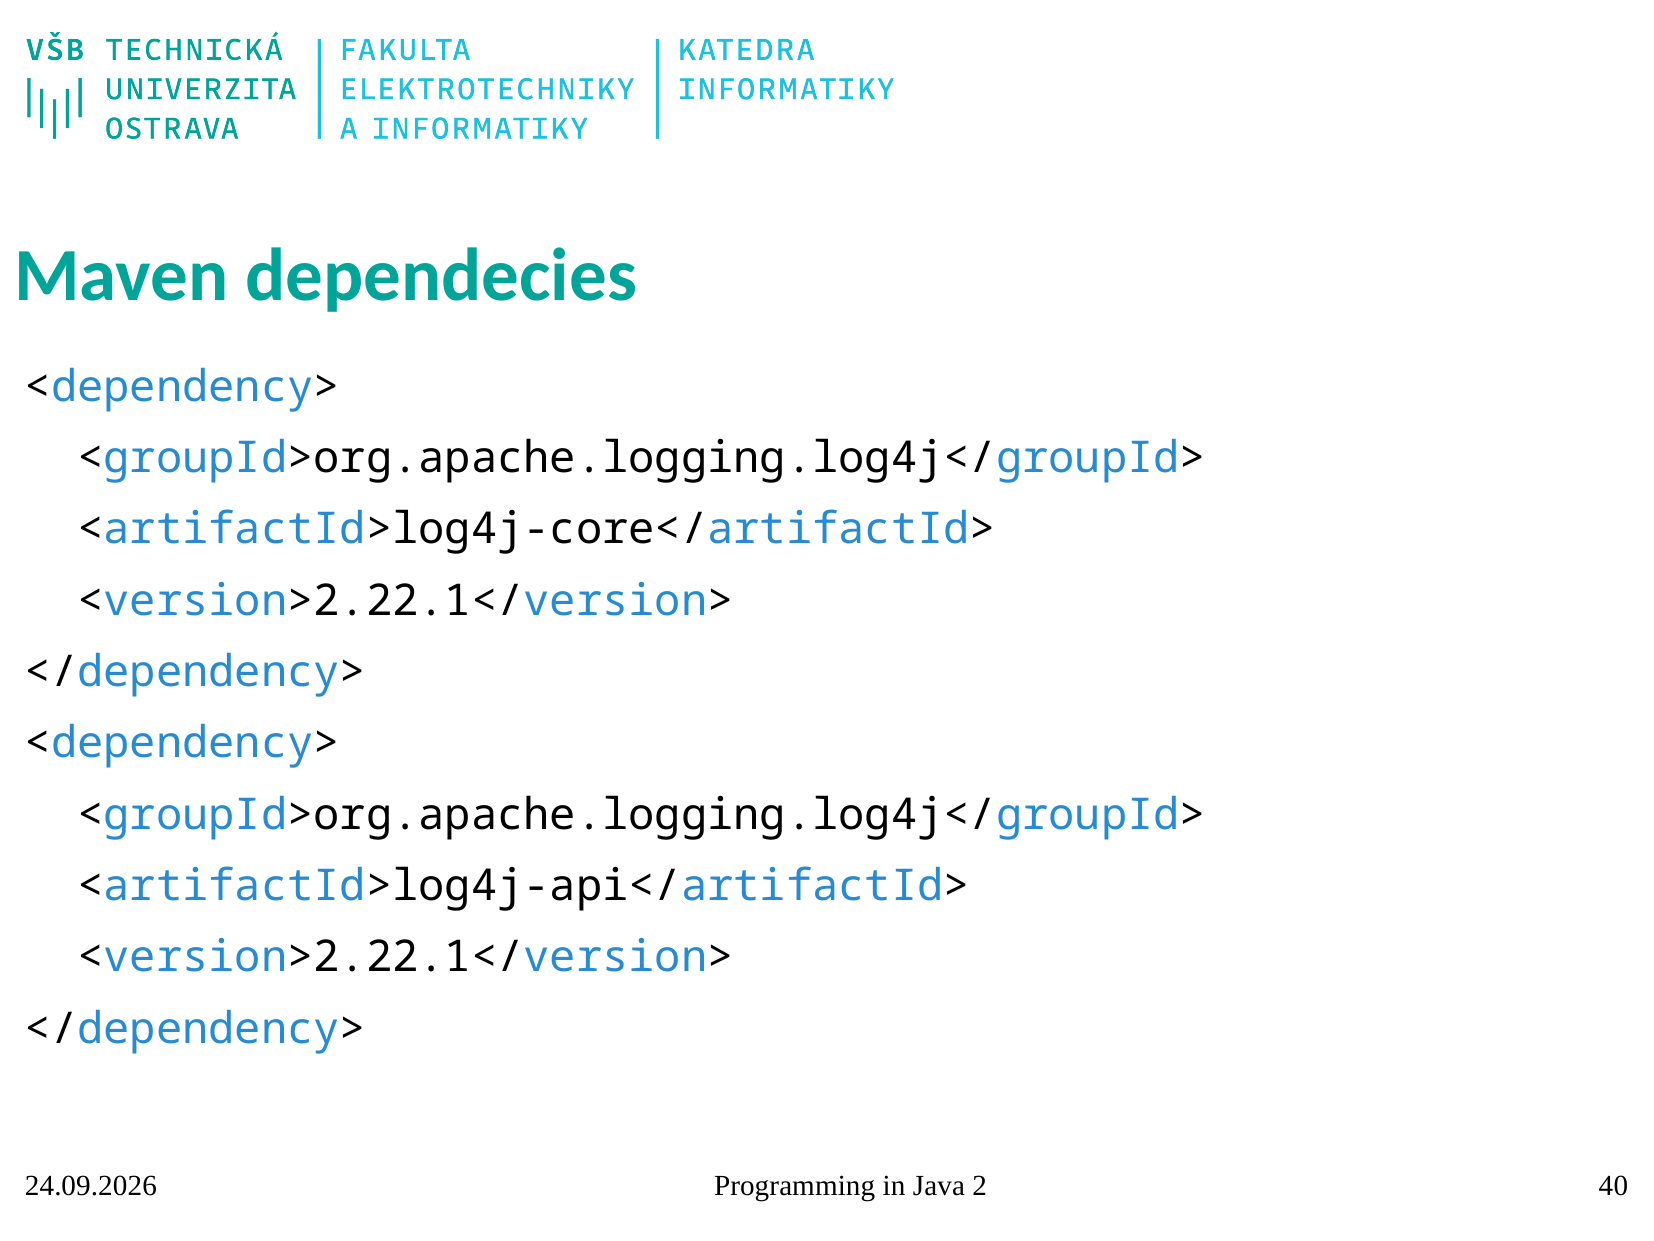

# Maven dependecies
<dependency>
 <groupId>org.apache.logging.log4j</groupId>
 <artifactId>log4j-core</artifactId>
 <version>2.22.1</version>
</dependency>
<dependency>
 <groupId>org.apache.logging.log4j</groupId>
 <artifactId>log4j-api</artifactId>
 <version>2.22.1</version>
</dependency>
Programming in Java 2
40